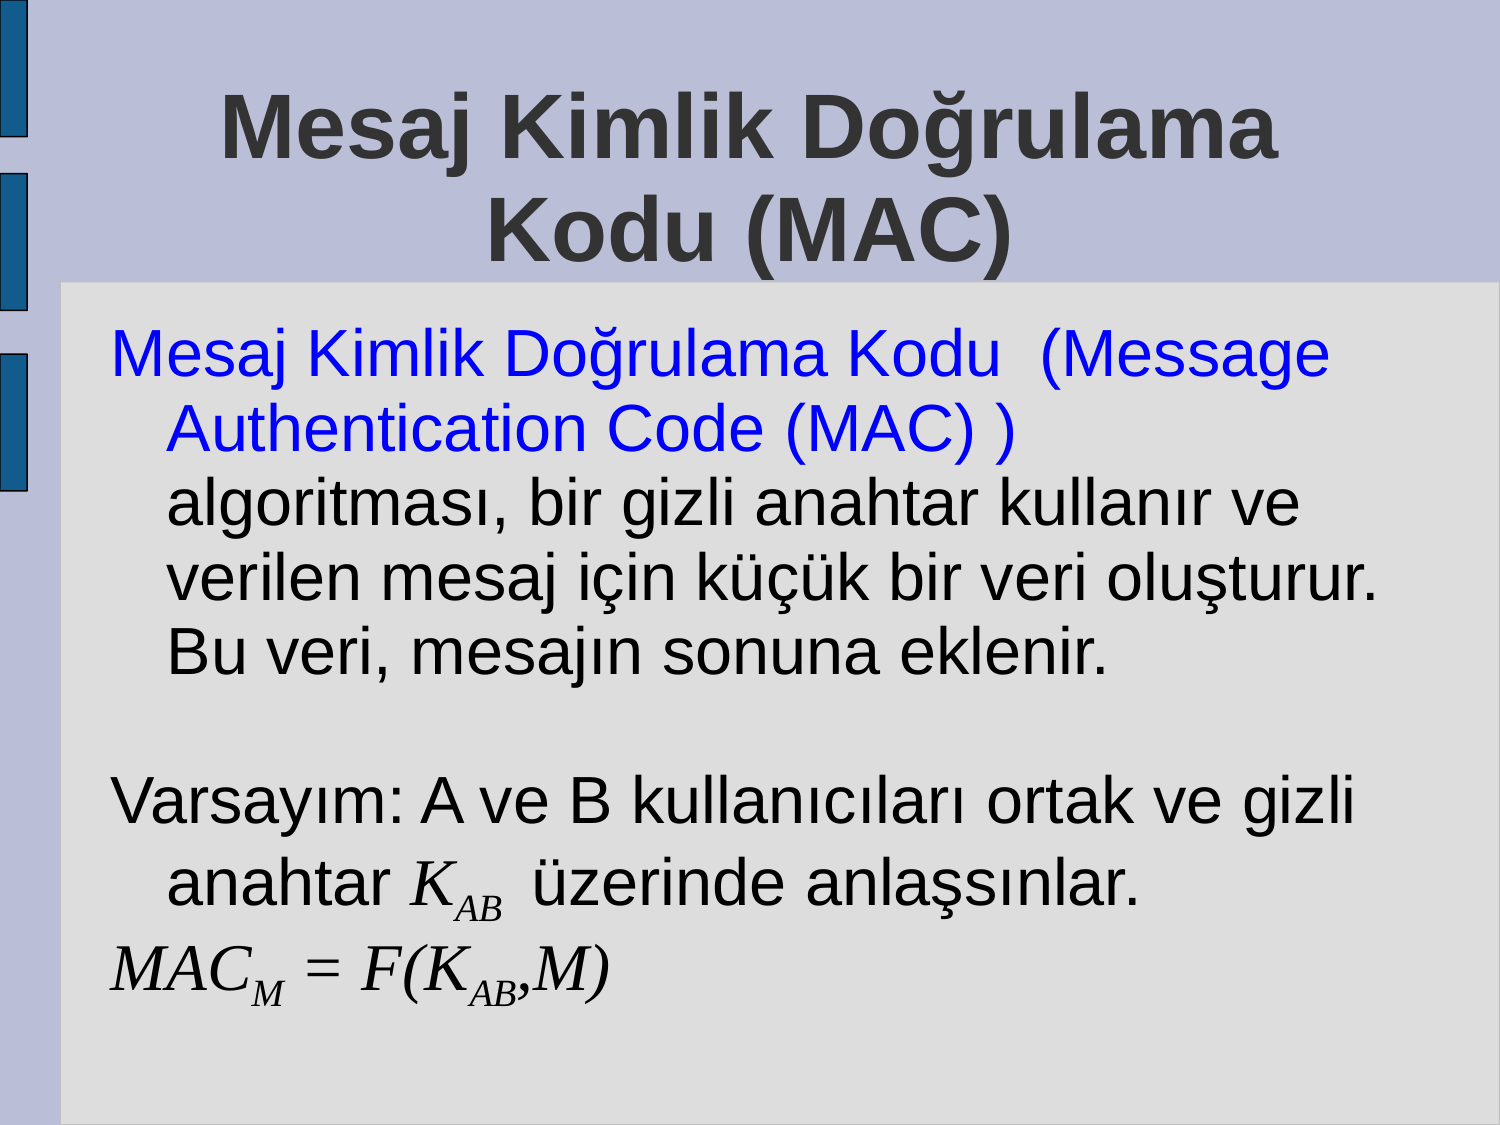

# Mesaj Kimlik Doğrulama Kodu (MAC)
Mesaj Kimlik Doğrulama Kodu (Message Authentication Code (MAC) ) algoritması, bir gizli anahtar kullanır ve verilen mesaj için küçük bir veri oluşturur. Bu veri, mesajın sonuna eklenir.
Varsayım: A ve B kullanıcıları ortak ve gizli anahtar KAB üzerinde anlaşsınlar.
MACM = F(KAB,M)